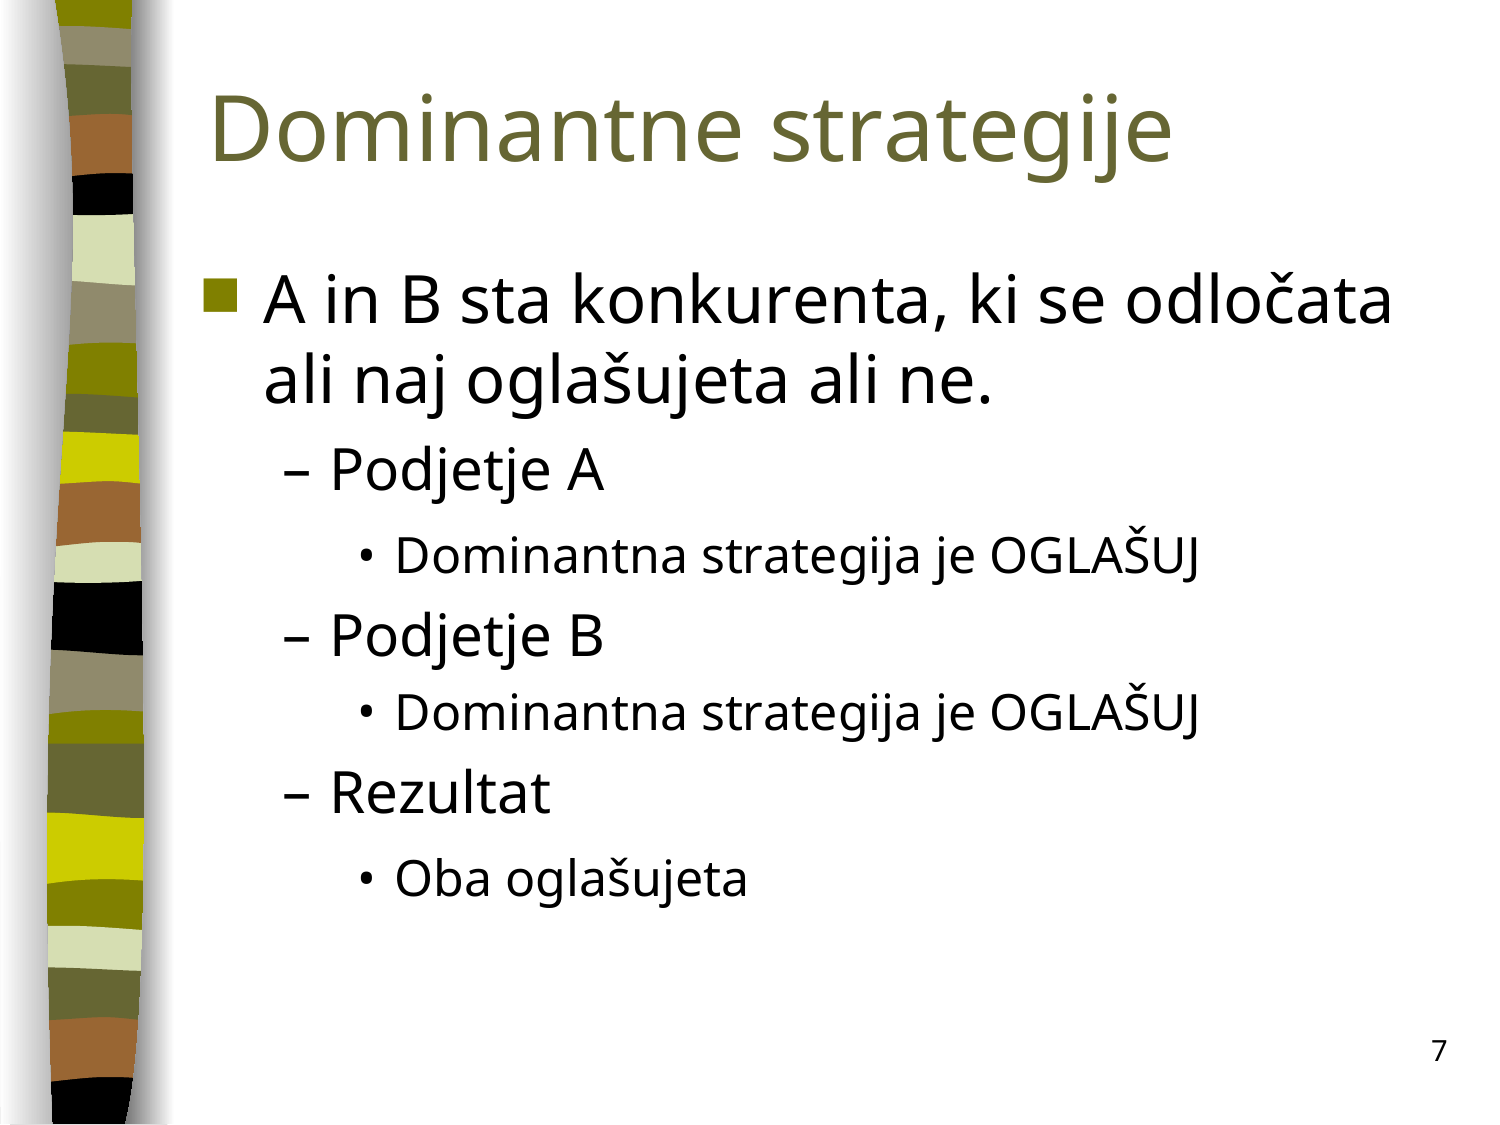

# Dominantne strategije
A in B sta konkurenta, ki se odločata ali naj oglašujeta ali ne.
Podjetje A
Dominantna strategija je OGLAŠUJ
Podjetje B
Dominantna strategija je OGLAŠUJ
Rezultat
Oba oglašujeta